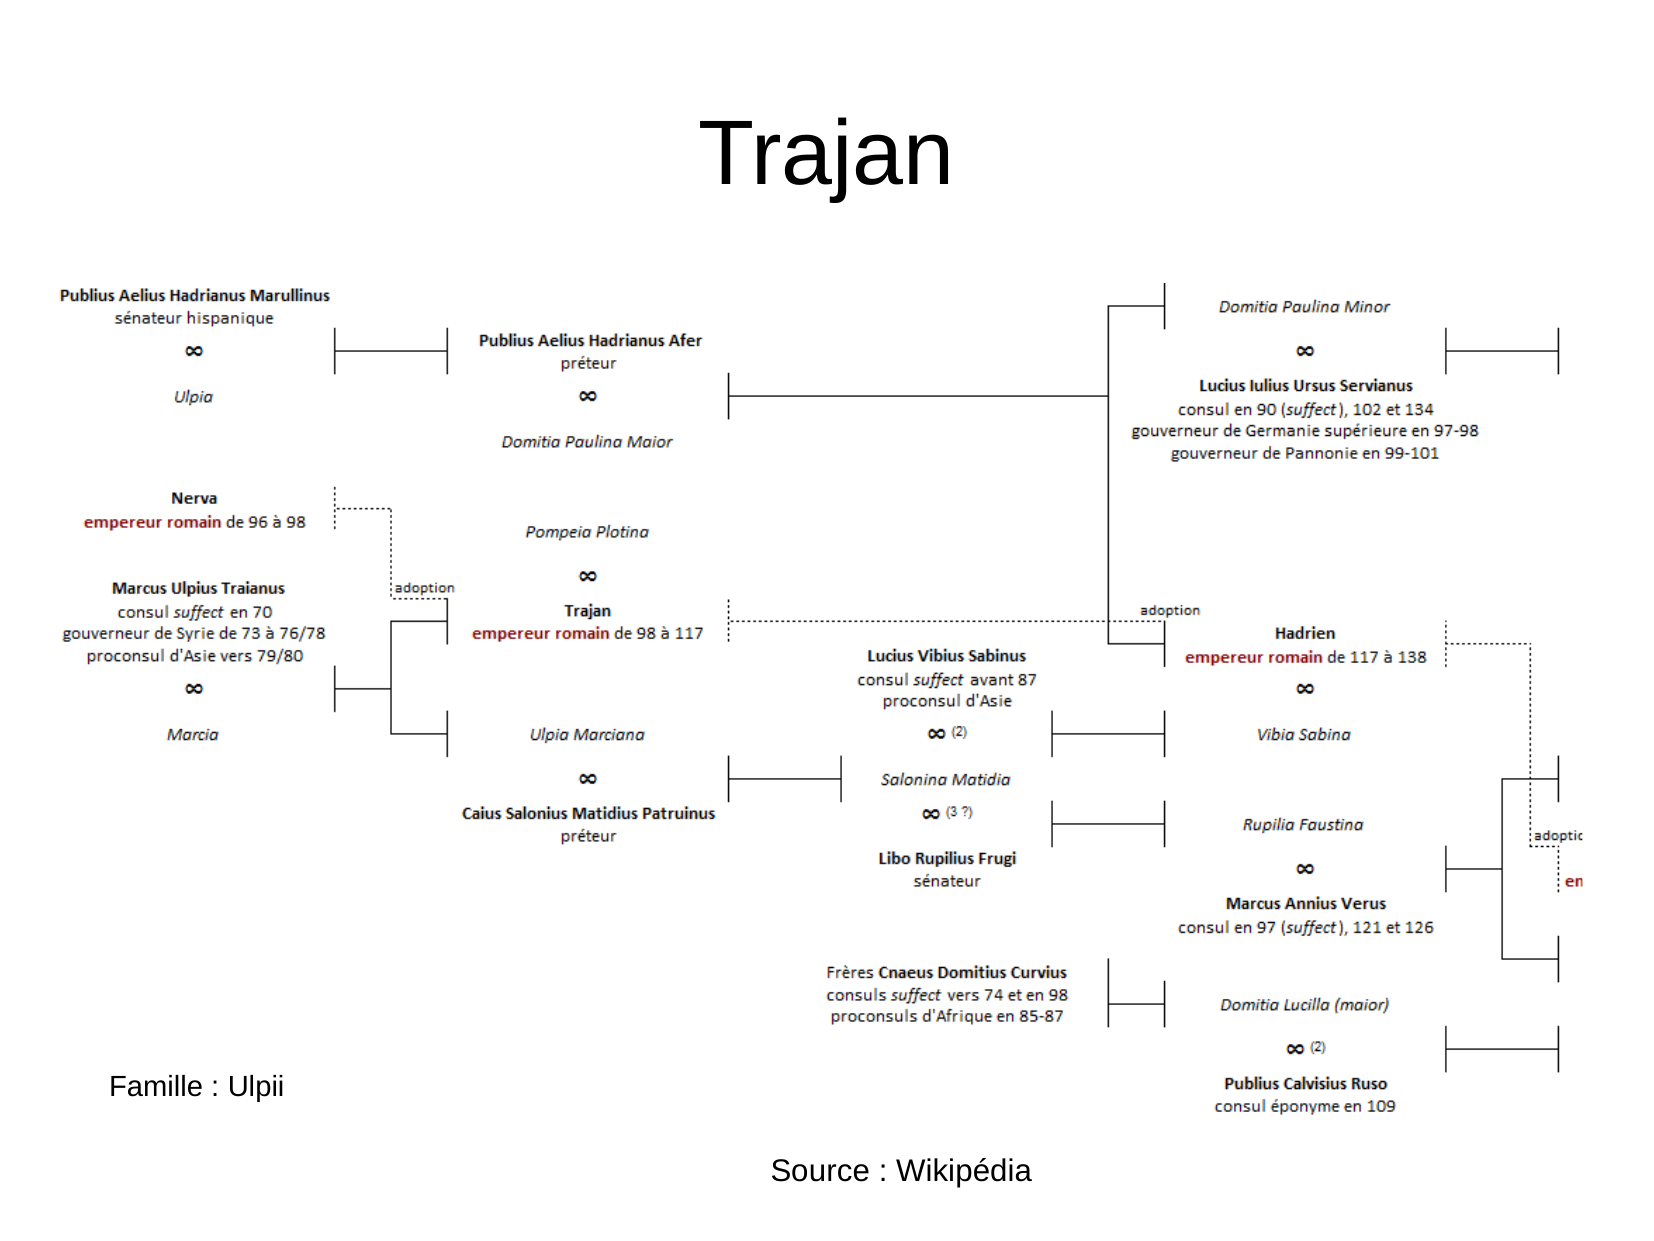

# Trajan
Famille : Ulpii
Source : Wikipédia